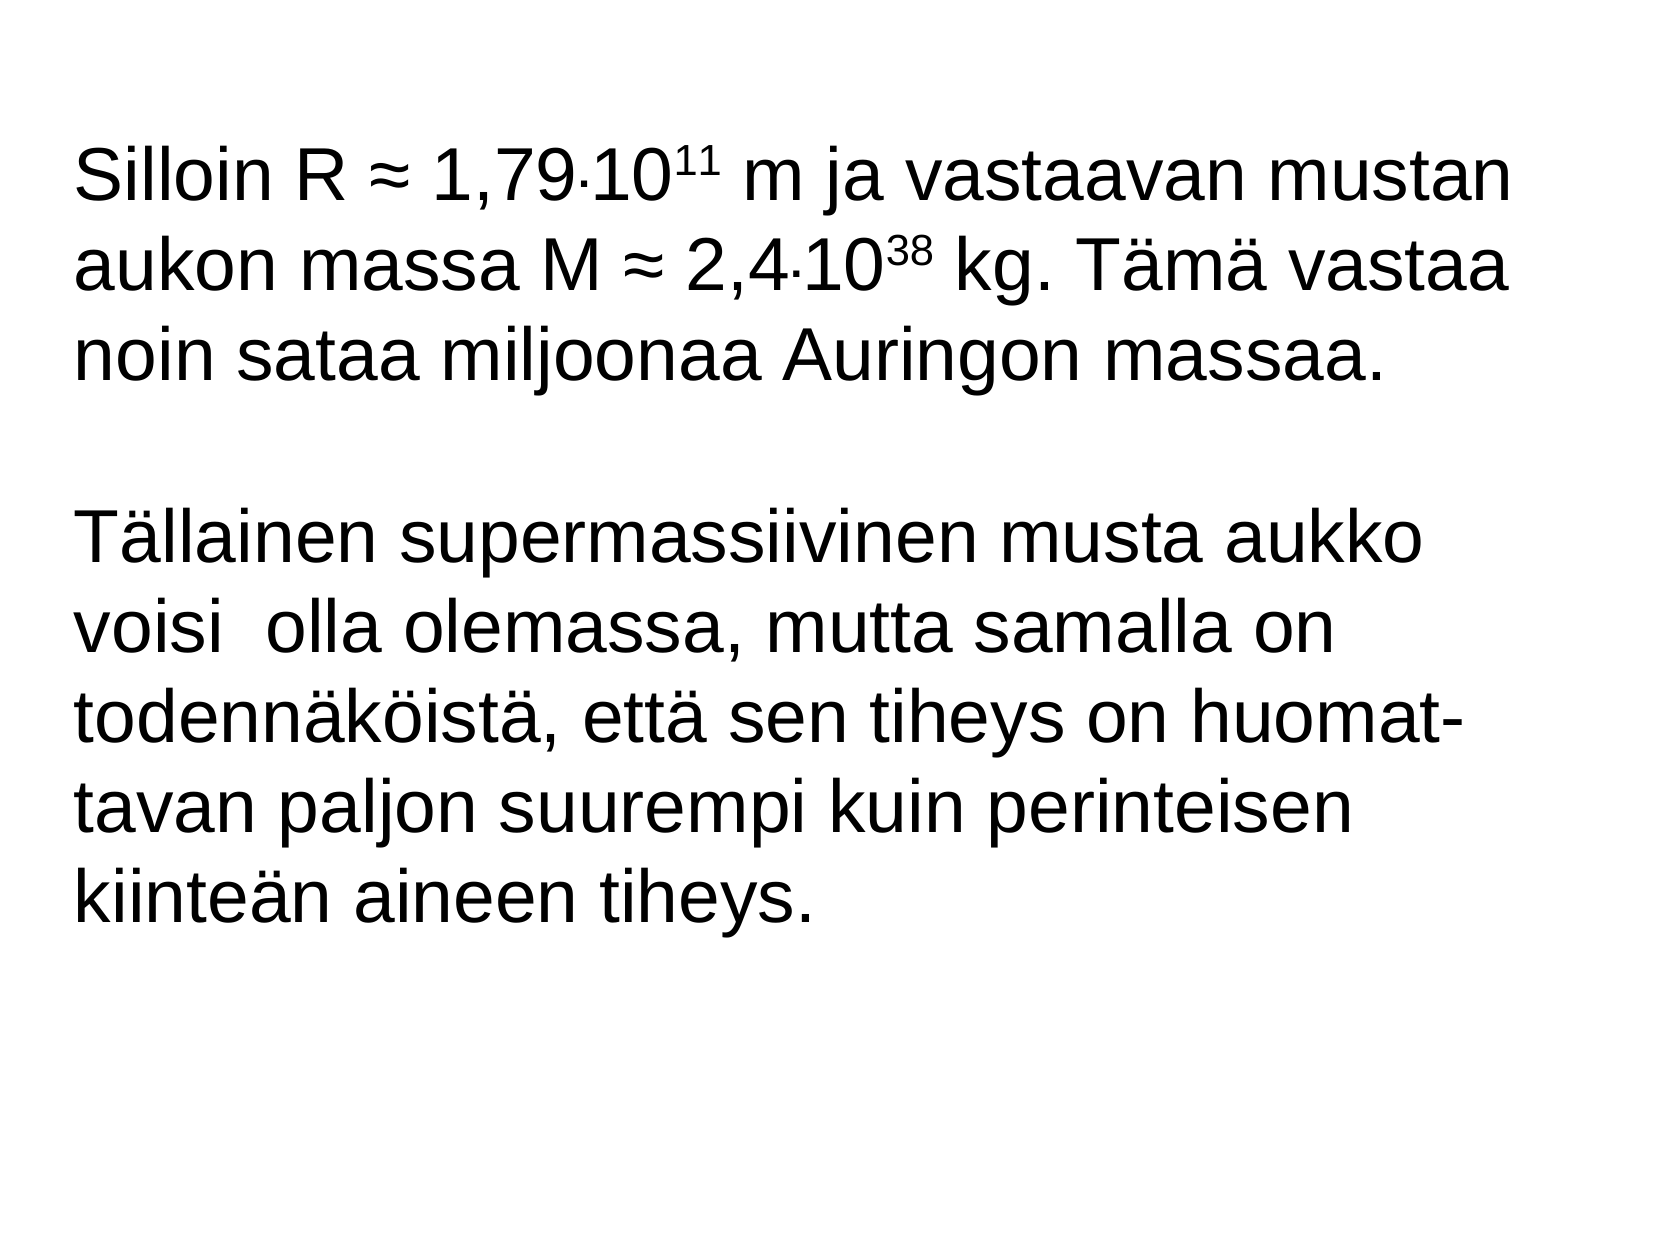

Silloin R ≈ 1,79.1011 m ja vastaavan mustan
aukon massa M ≈ 2,4.1038 kg. Tämä vastaa
noin sataa miljoonaa Auringon massaa.
Tällainen supermassiivinen musta aukko voisi olla olemassa, mutta samalla on todennäköistä, että sen tiheys on huomat-tavan paljon suurempi kuin perinteisen kiinteän aineen tiheys.